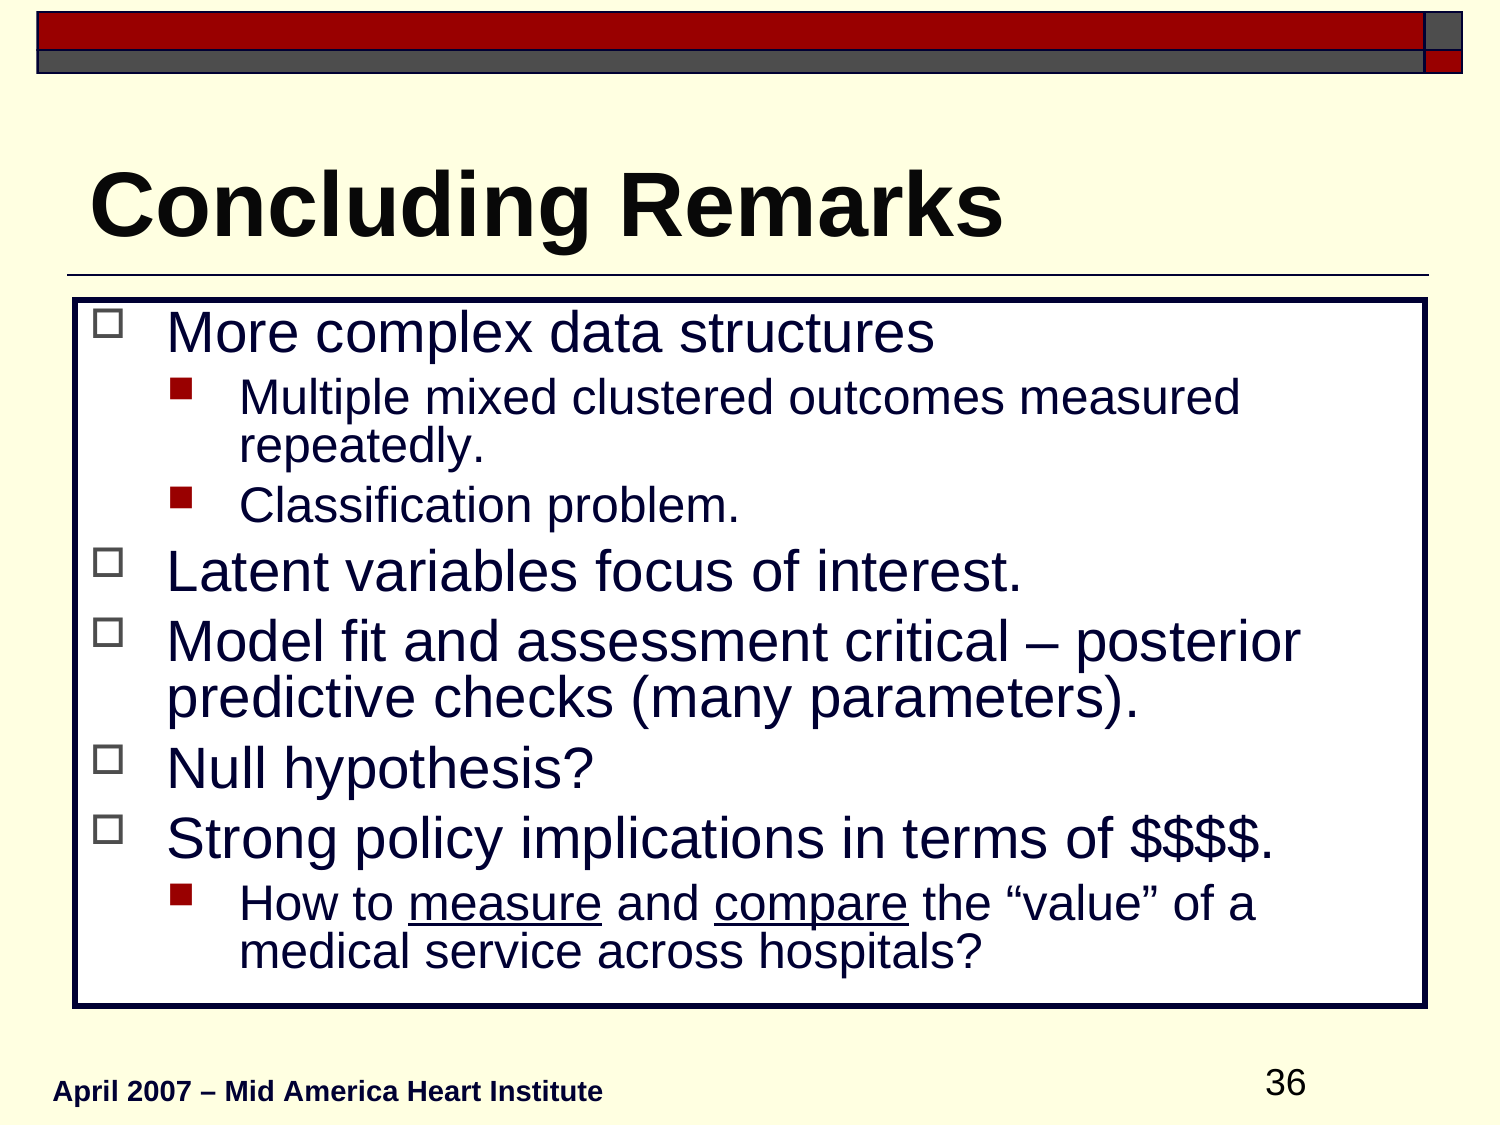

# Concluding Remarks
More complex data structures
Multiple mixed clustered outcomes measured repeatedly.
Classification problem.
Latent variables focus of interest.
Model fit and assessment critical – posterior predictive checks (many parameters).
Null hypothesis?
Strong policy implications in terms of $$$$.
How to measure and compare the “value” of a medical service across hospitals?
36